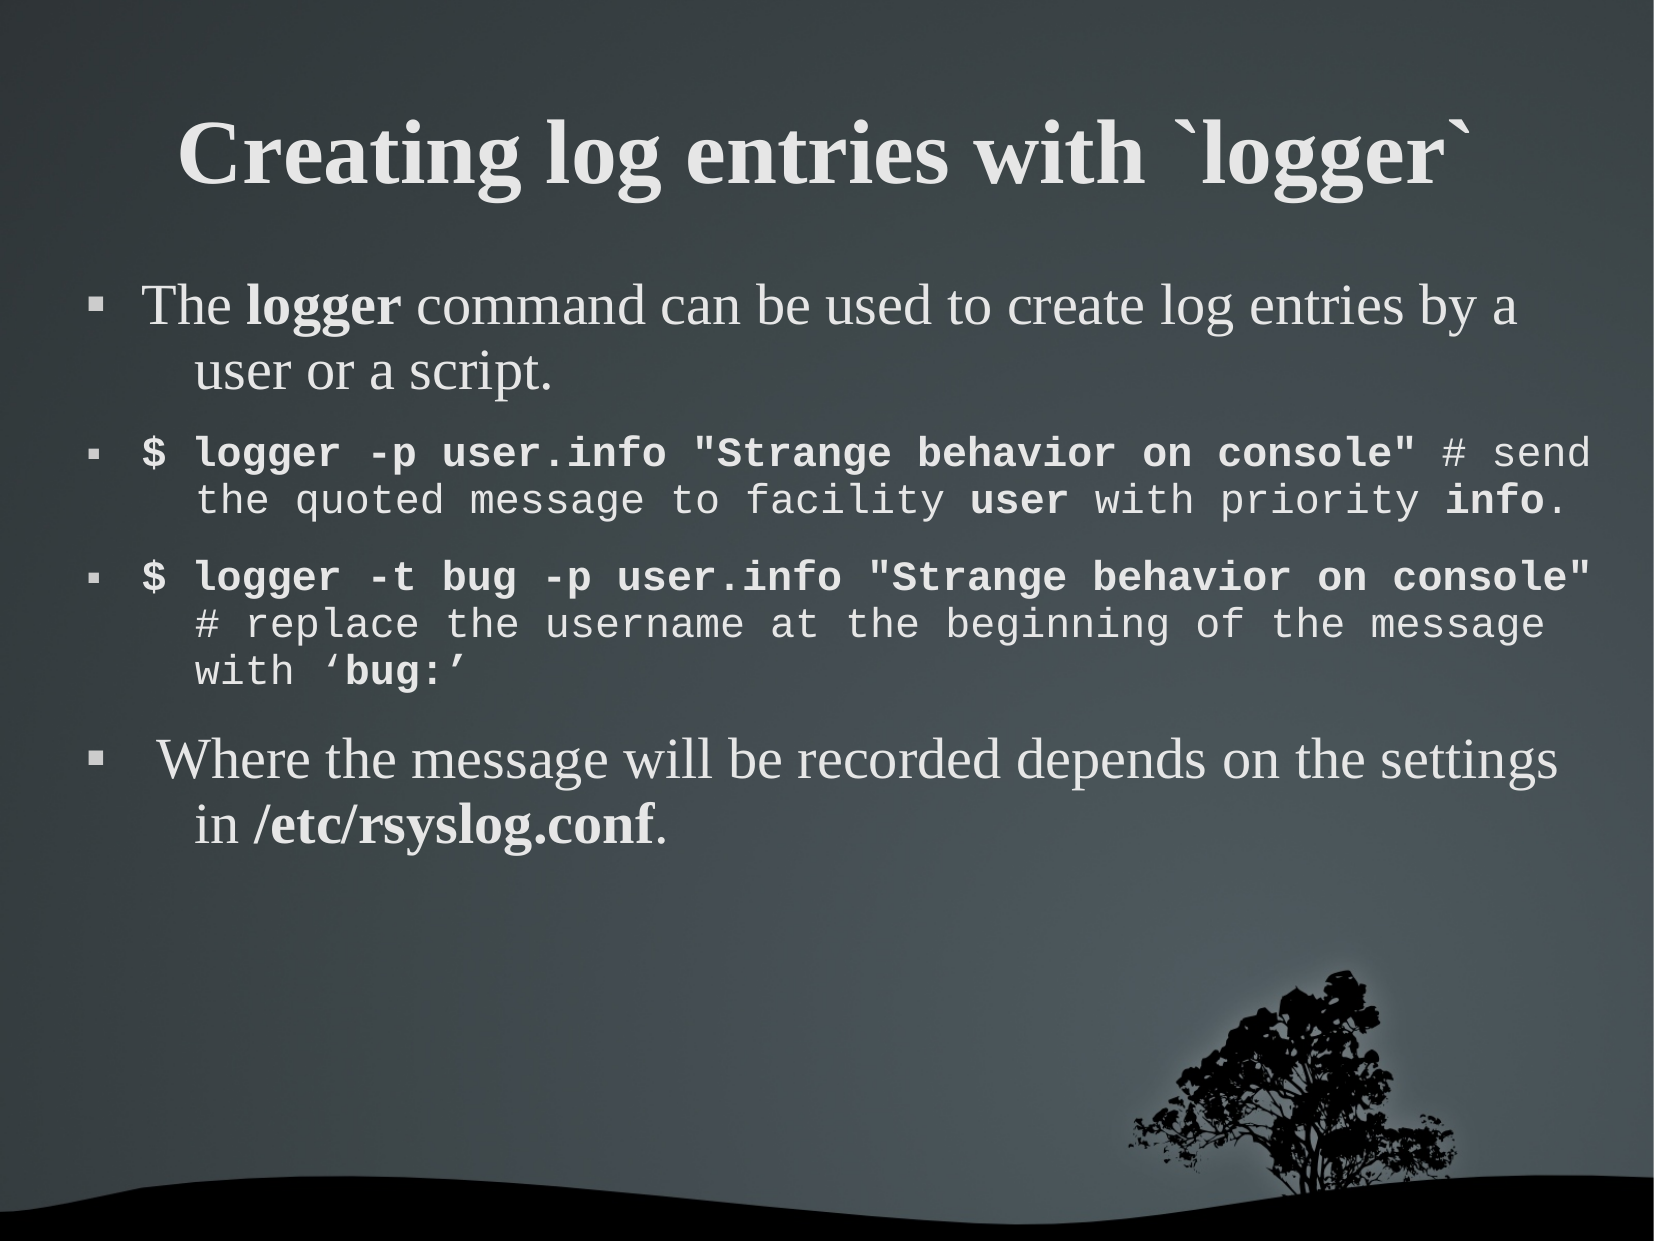

# Creating log entries with `logger`
The logger command can be used to create log entries by a user or a script.
$ logger -p user.info "Strange behavior on console" # send the quoted message to facility user with priority info.
$ logger -t bug -p user.info "Strange behavior on console" # replace the username at the beginning of the message with ‘bug:’
 Where the message will be recorded depends on the settings in /etc/rsyslog.conf.